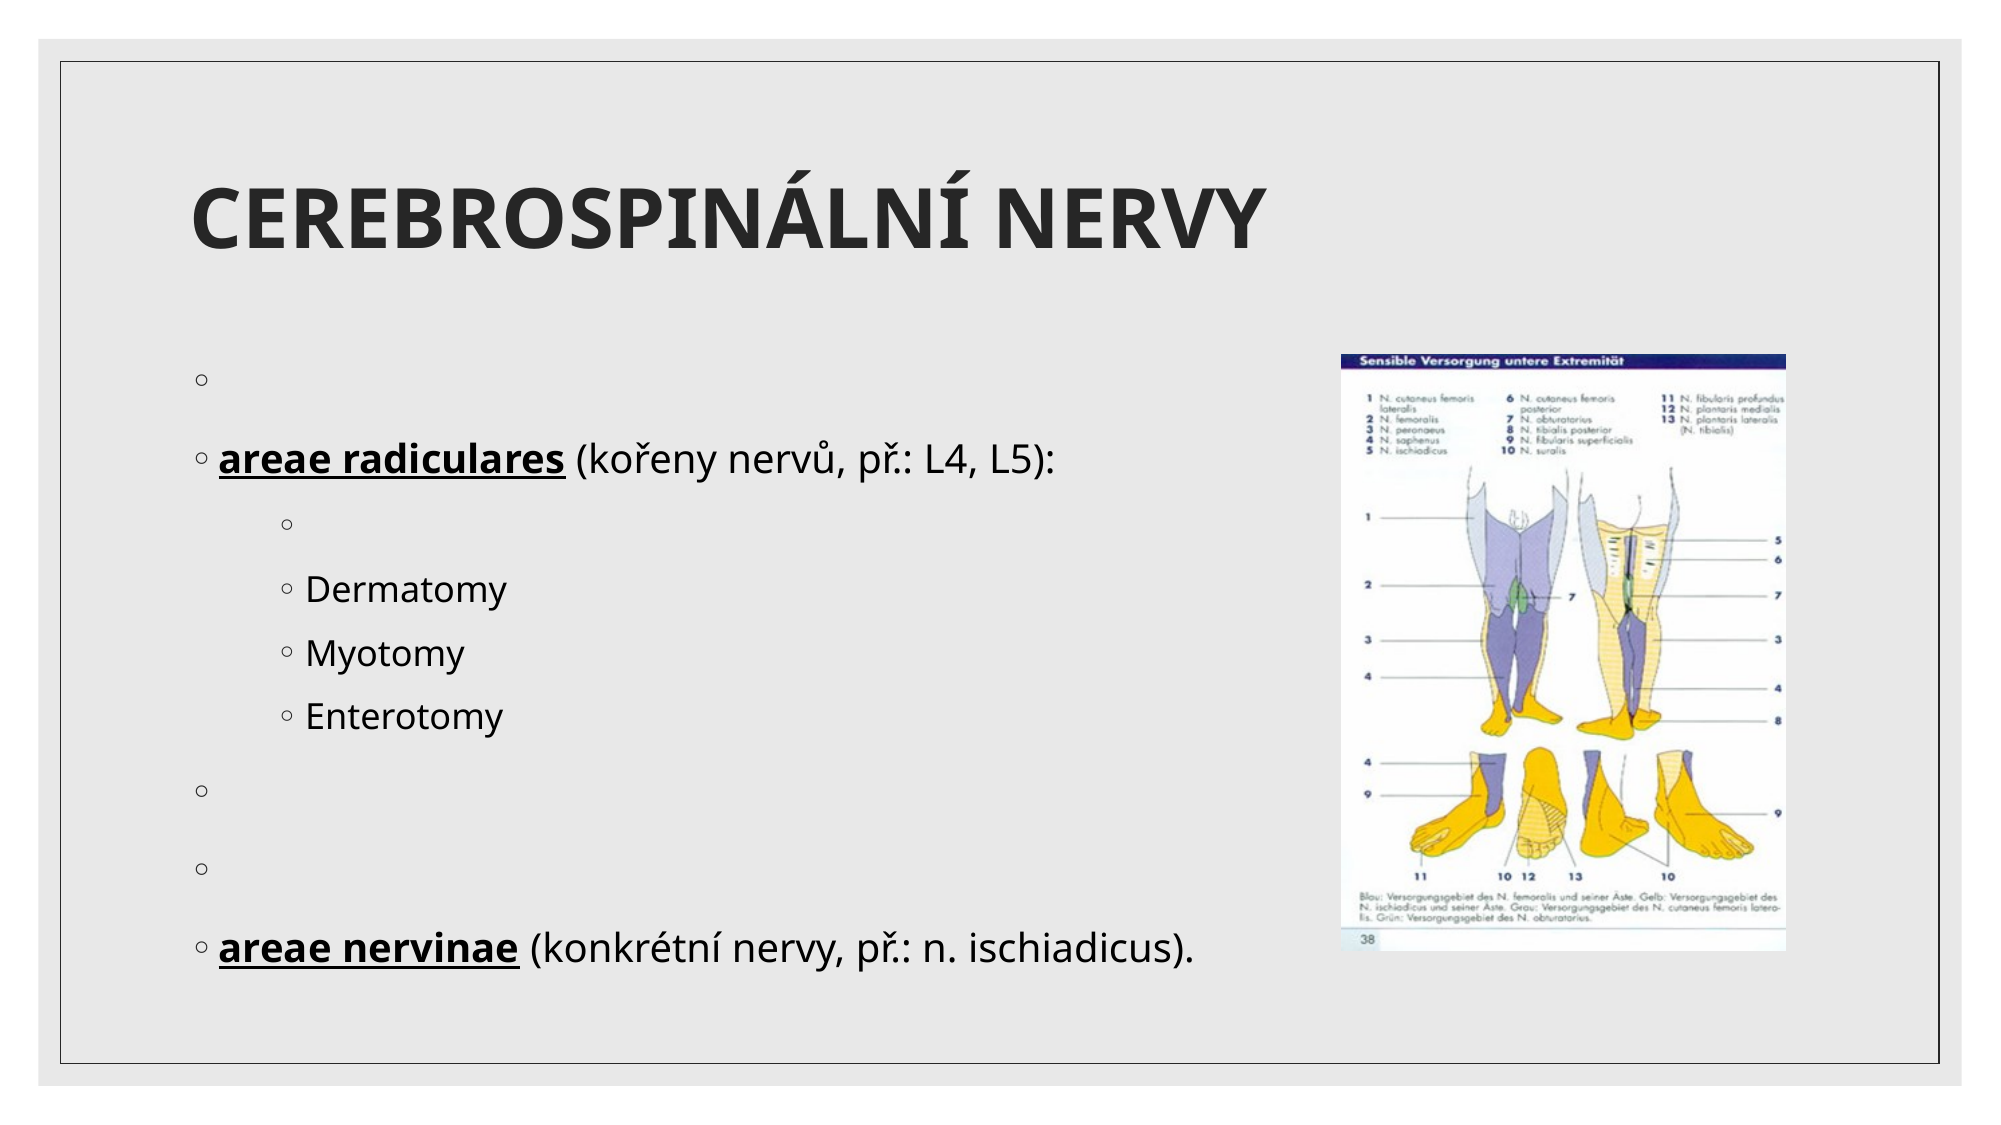

# CEREBROSPINÁLNÍ NERVY
areae radiculares (kořeny nervů, př.: L4, L5):
Dermatomy
Myotomy
Enterotomy
areae nervinae (konkrétní nervy, př.: n. ischiadicus).